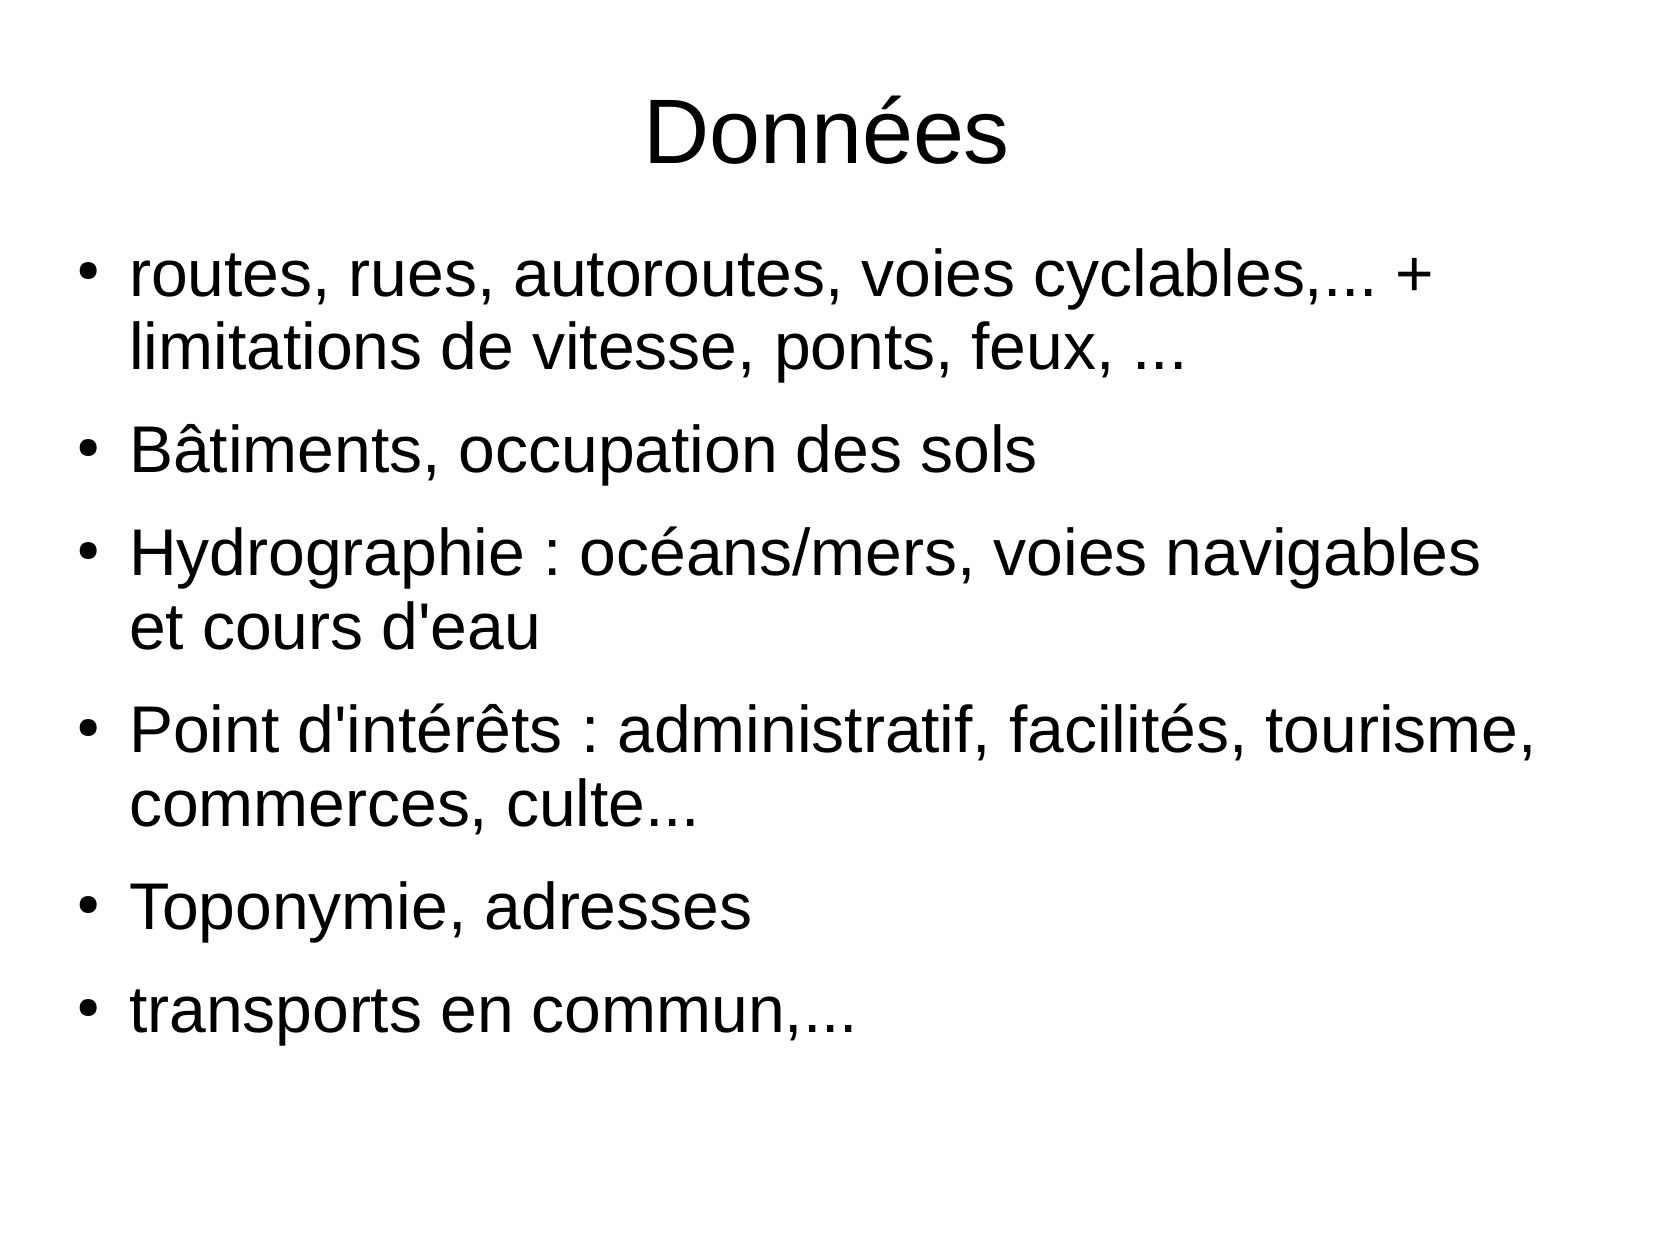

# Données
routes, rues, autoroutes, voies cyclables,... + limitations de vitesse, ponts, feux, ...
Bâtiments, occupation des sols
Hydrographie : océans/mers, voies navigables et cours d'eau
Point d'intérêts : administratif, facilités, tourisme, commerces, culte...
Toponymie, adresses
transports en commun,...